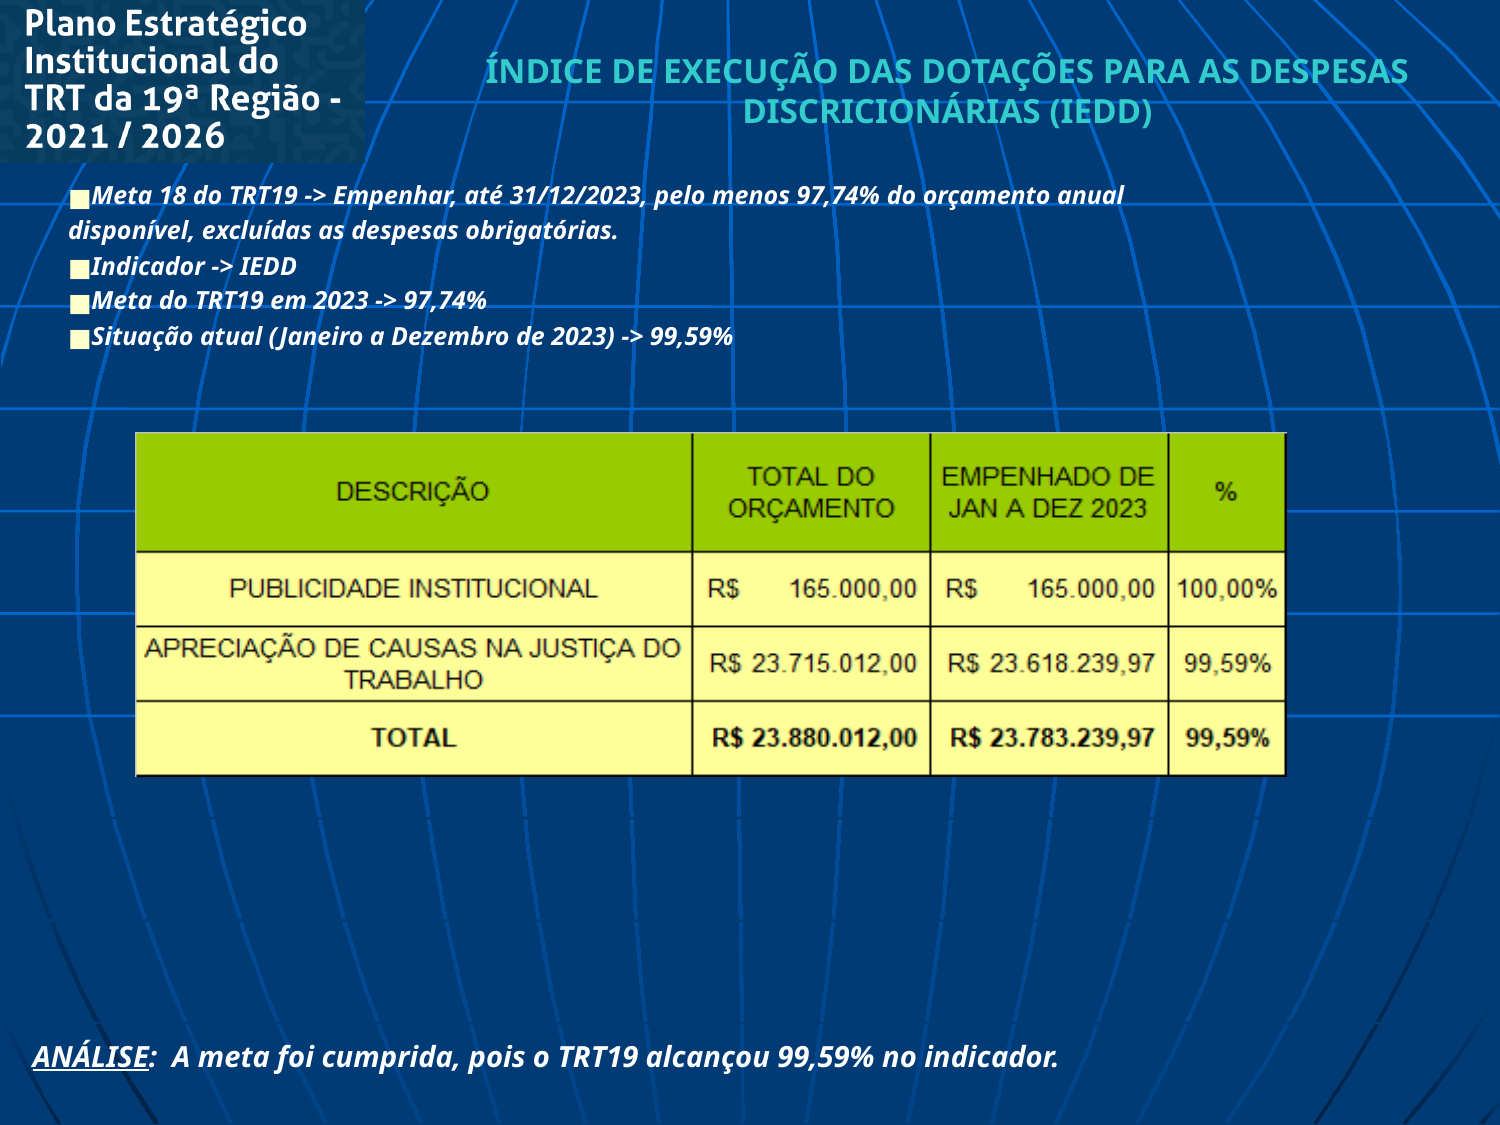

ÍNDICE DE EXECUÇÃO DAS DOTAÇÕES PARA AS DESPESAS DISCRICIONÁRIAS (IEDD)
Meta 18 do TRT19 -> Empenhar, até 31/12/2023, pelo menos 97,74% do orçamento anual
disponível, excluídas as despesas obrigatórias.
Indicador -> IEDD
Meta do TRT19 em 2023 -> 97,74%
Situação atual (Janeiro a Dezembro de 2023) -> 99,59%
ANÁLISE: A meta foi cumprida, pois o TRT19 alcançou 99,59% no indicador.